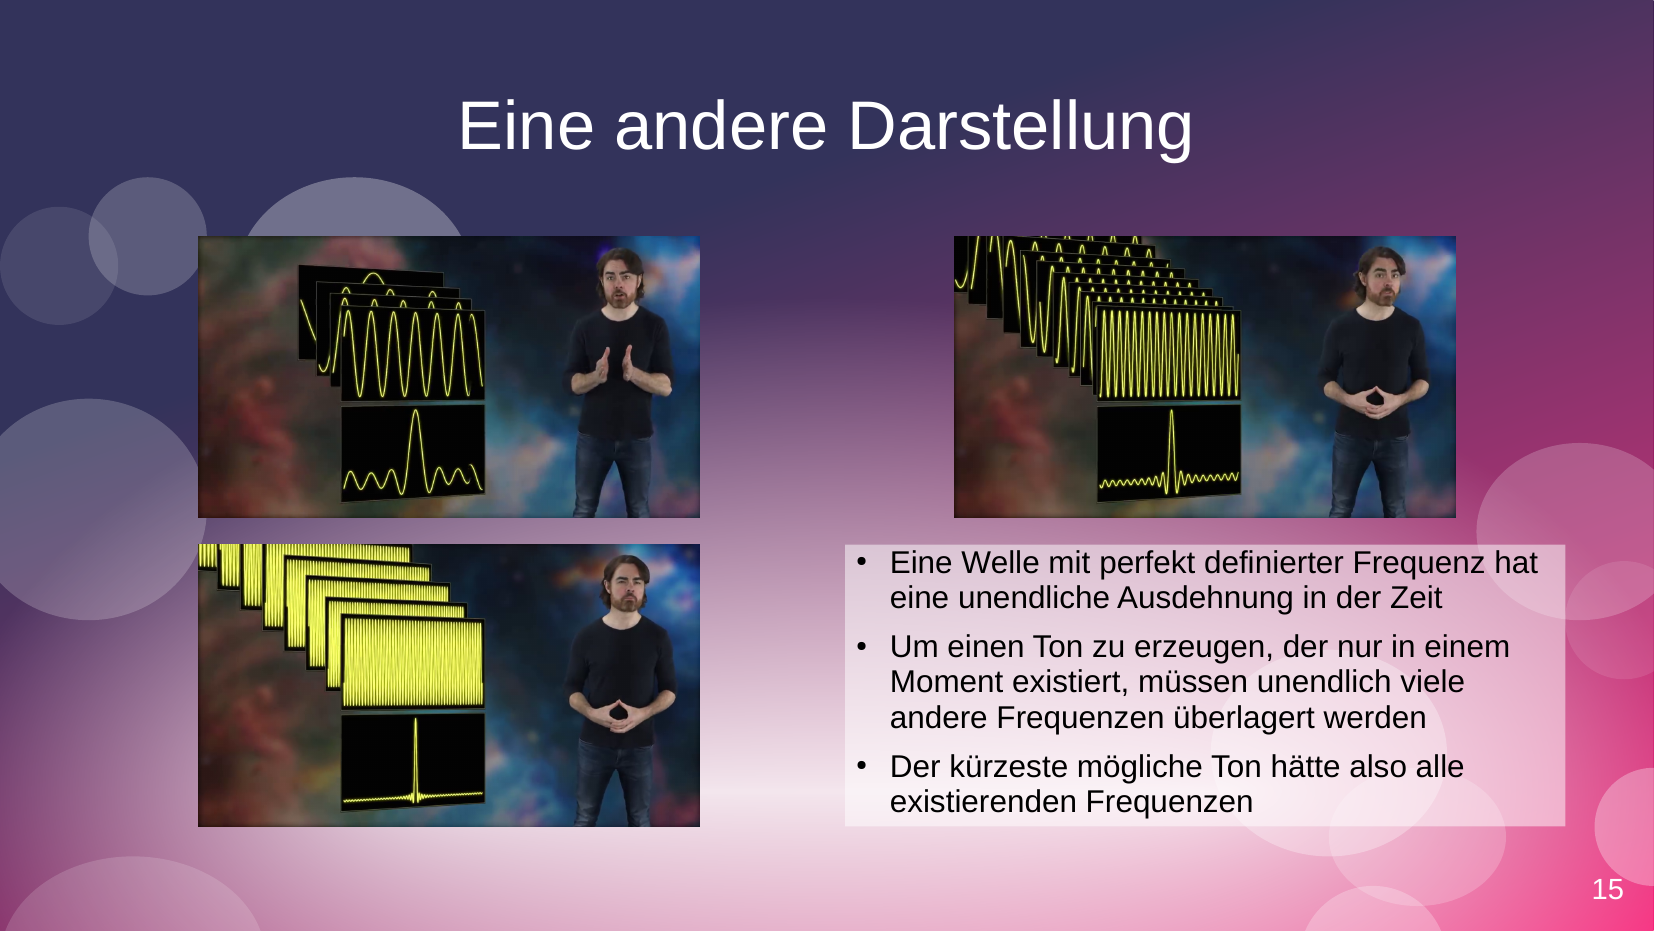

# Eine andere Darstellung
Eine Welle mit perfekt definierter Frequenz hat eine unendliche Ausdehnung in der Zeit
Um einen Ton zu erzeugen, der nur in einem Moment existiert, müssen unendlich viele andere Frequenzen überlagert werden
Der kürzeste mögliche Ton hätte also alle existierenden Frequenzen